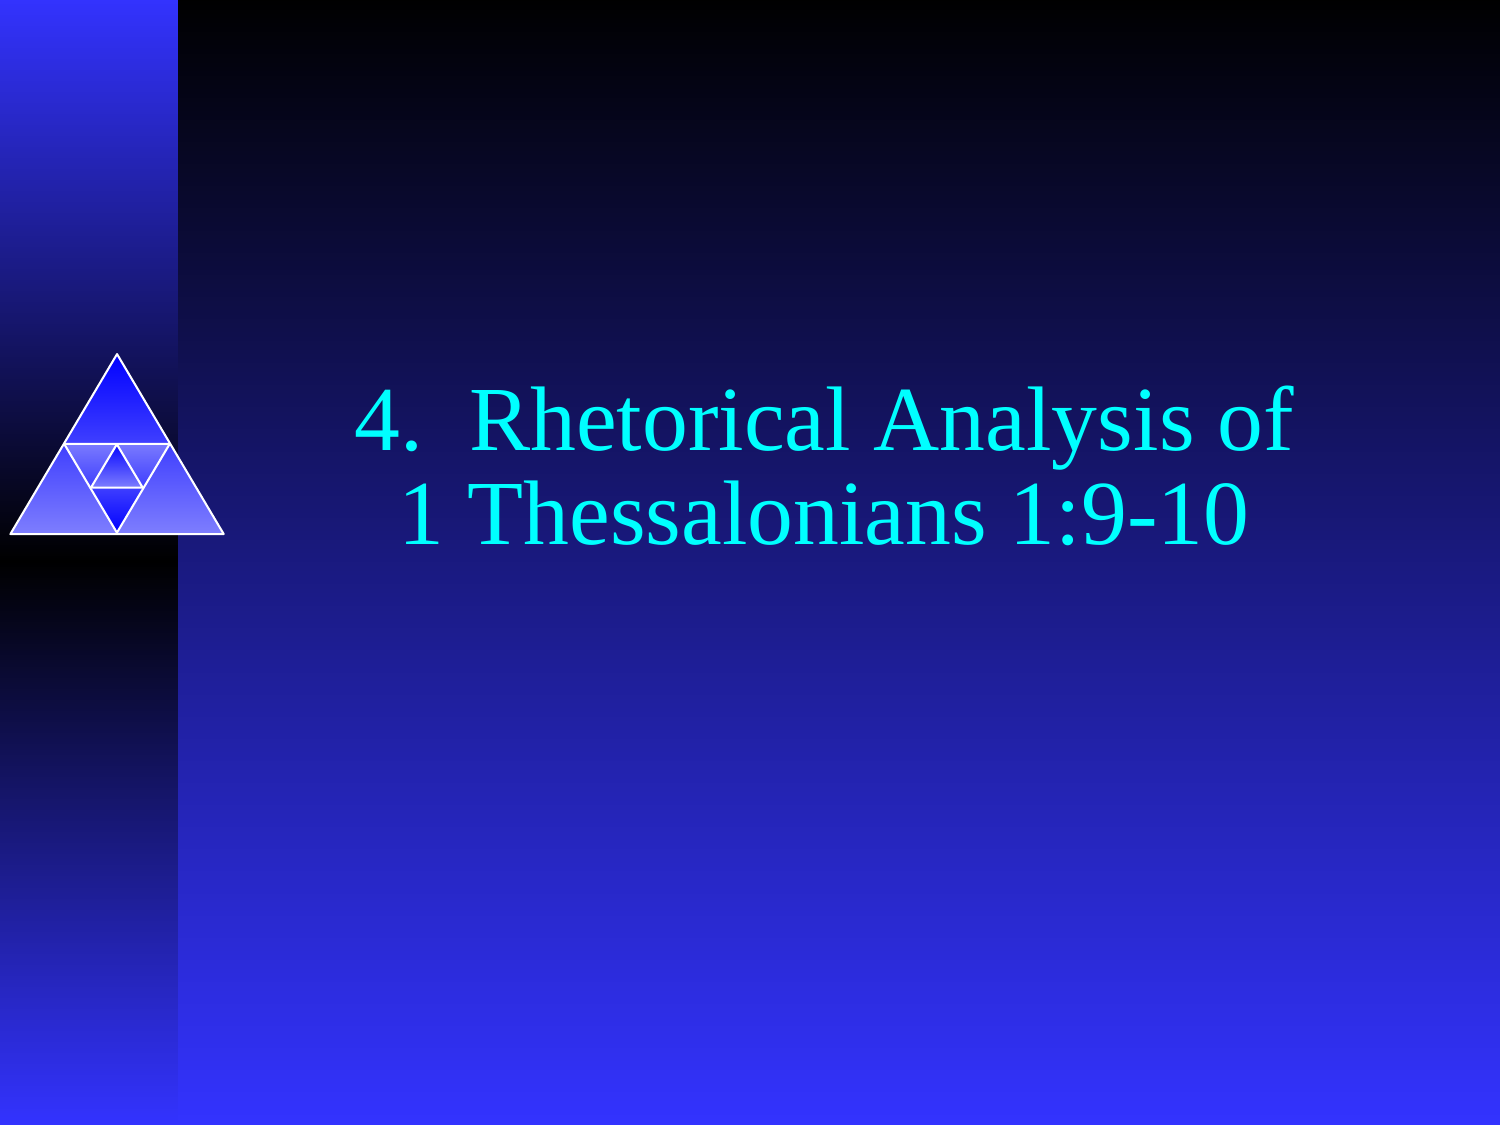

# 4. Rhetorical Analysis of 1 Thessalonians 1:9-10